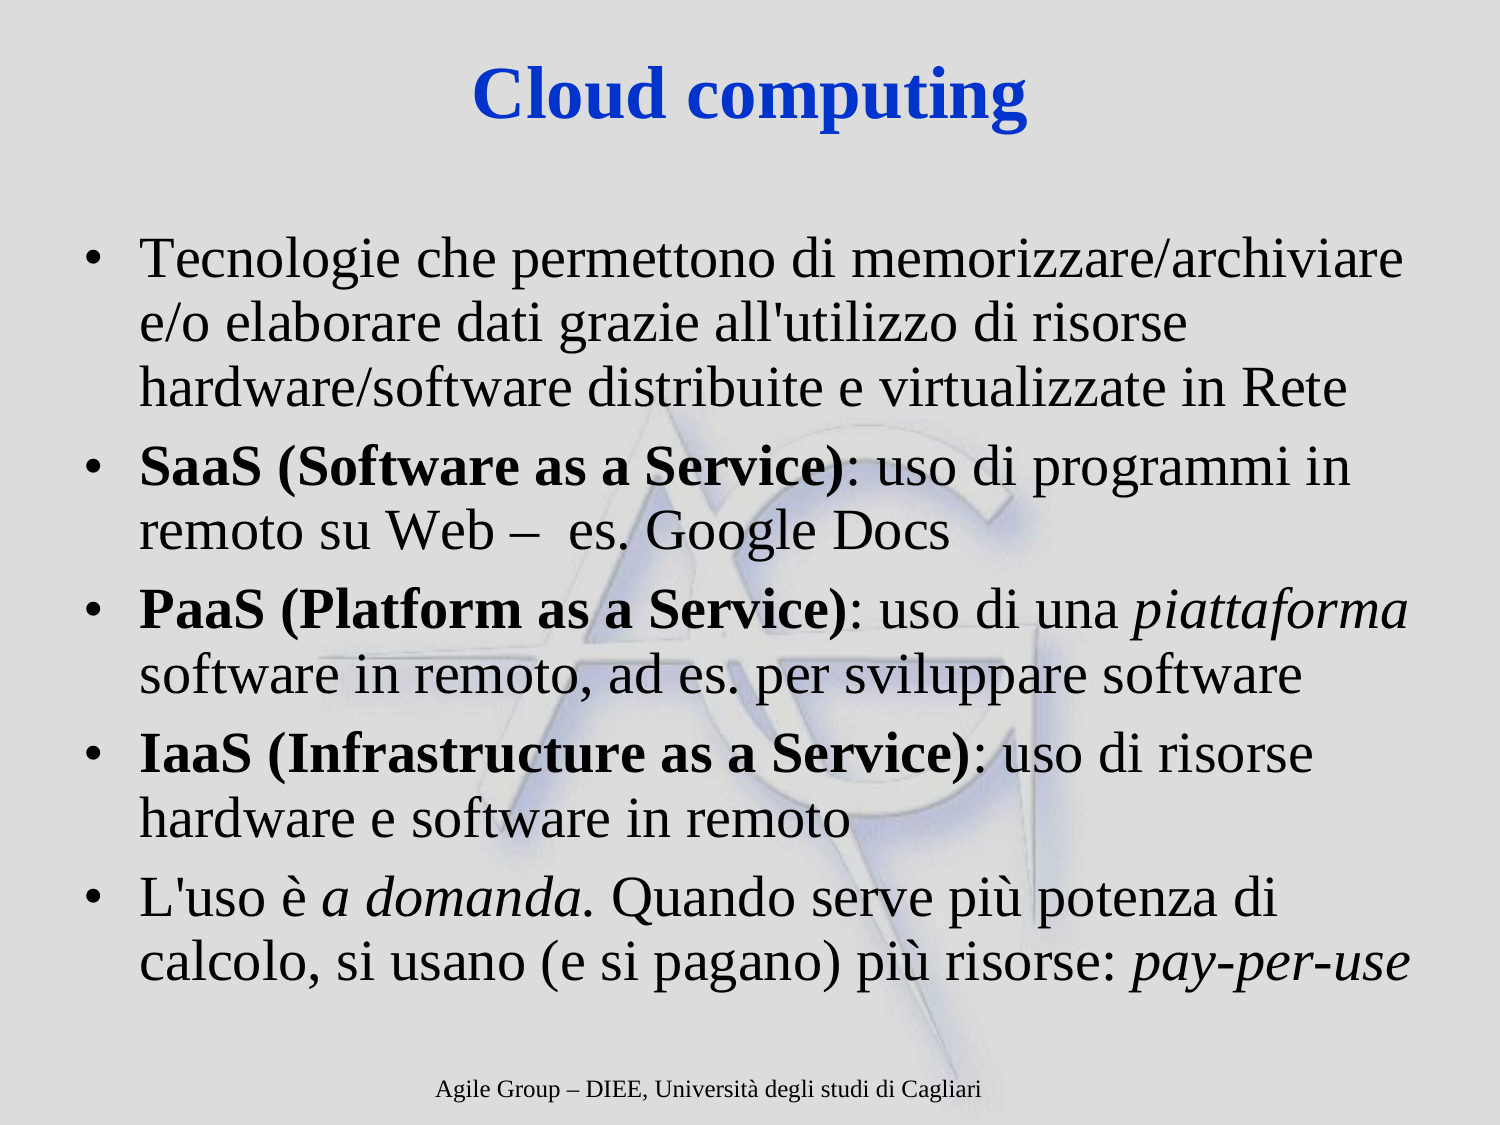

# Cloud computing
Tecnologie che permettono di memorizzare/archiviare e/o elaborare dati grazie all'utilizzo di risorse hardware/software distribuite e virtualizzate in Rete
SaaS (Software as a Service): uso di programmi in remoto su Web – es. Google Docs
PaaS (Platform as a Service): uso di una piattaforma software in remoto, ad es. per sviluppare software
IaaS (Infrastructure as a Service): uso di risorse hardware e software in remoto
L'uso è a domanda. Quando serve più potenza di calcolo, si usano (e si pagano) più risorse: pay-per-use